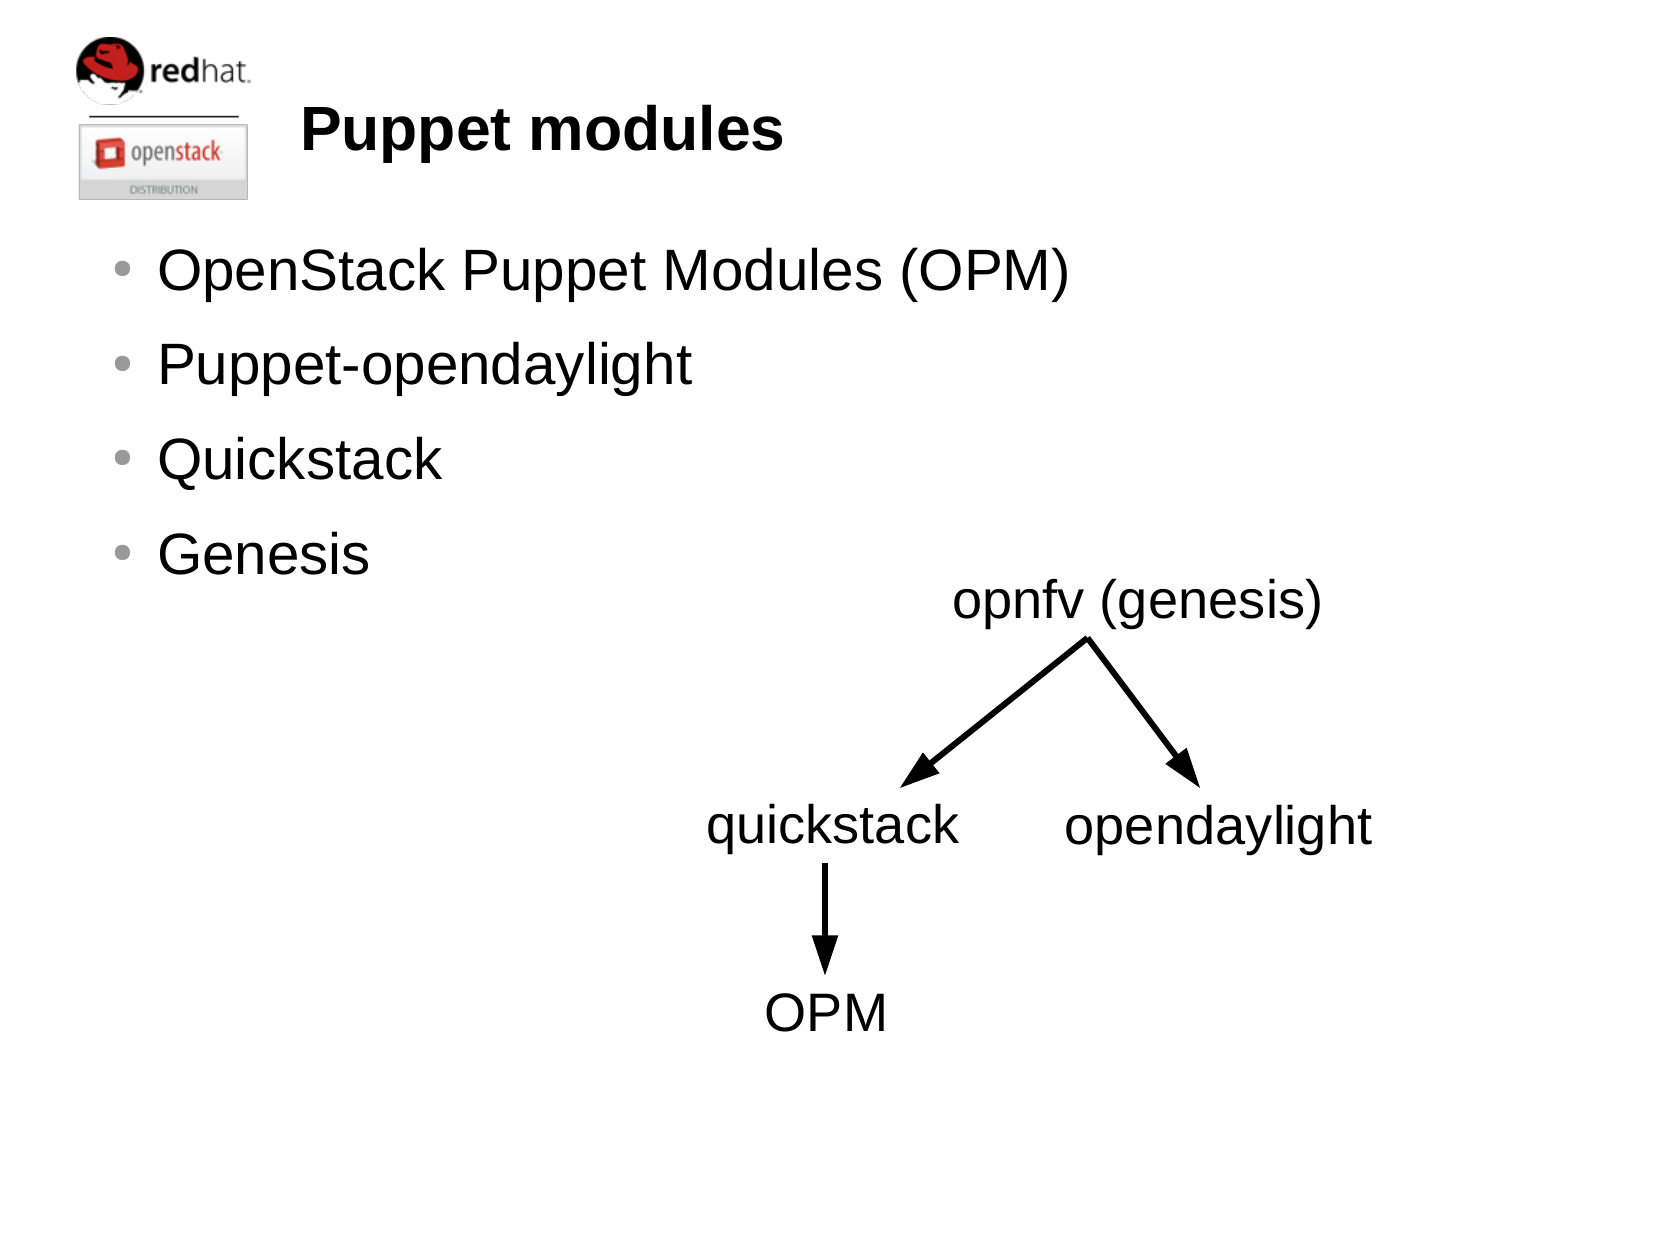

# Puppet modules
OpenStack Puppet Modules (OPM)
Puppet-opendaylight
Quickstack
Genesis
opnfv (genesis)
quickstack
opendaylight
OPM